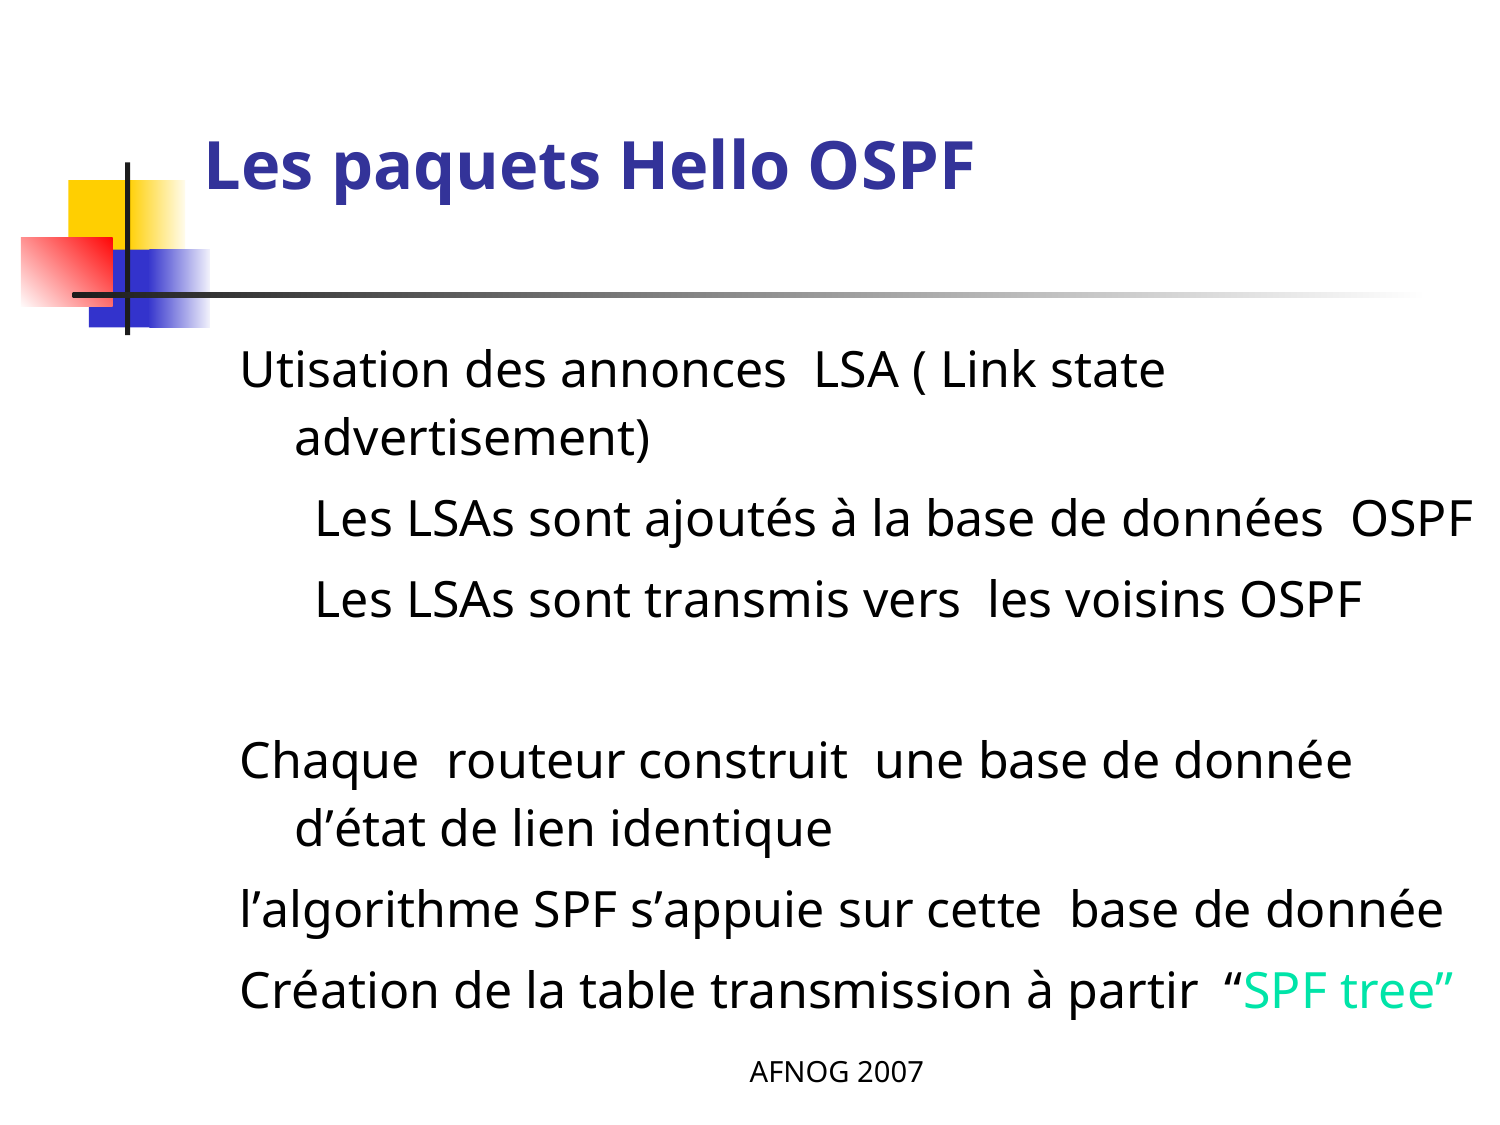

# Les paquets Hello OSPF
Utisation des annonces LSA ( Link state advertisement)
Les LSAs sont ajoutés à la base de données OSPF
Les LSAs sont transmis vers les voisins OSPF
Chaque routeur construit une base de donnée d’état de lien identique
l’algorithme SPF s’appuie sur cette base de donnée
Création de la table transmission à partir “SPF tree”
AFNOG 2007